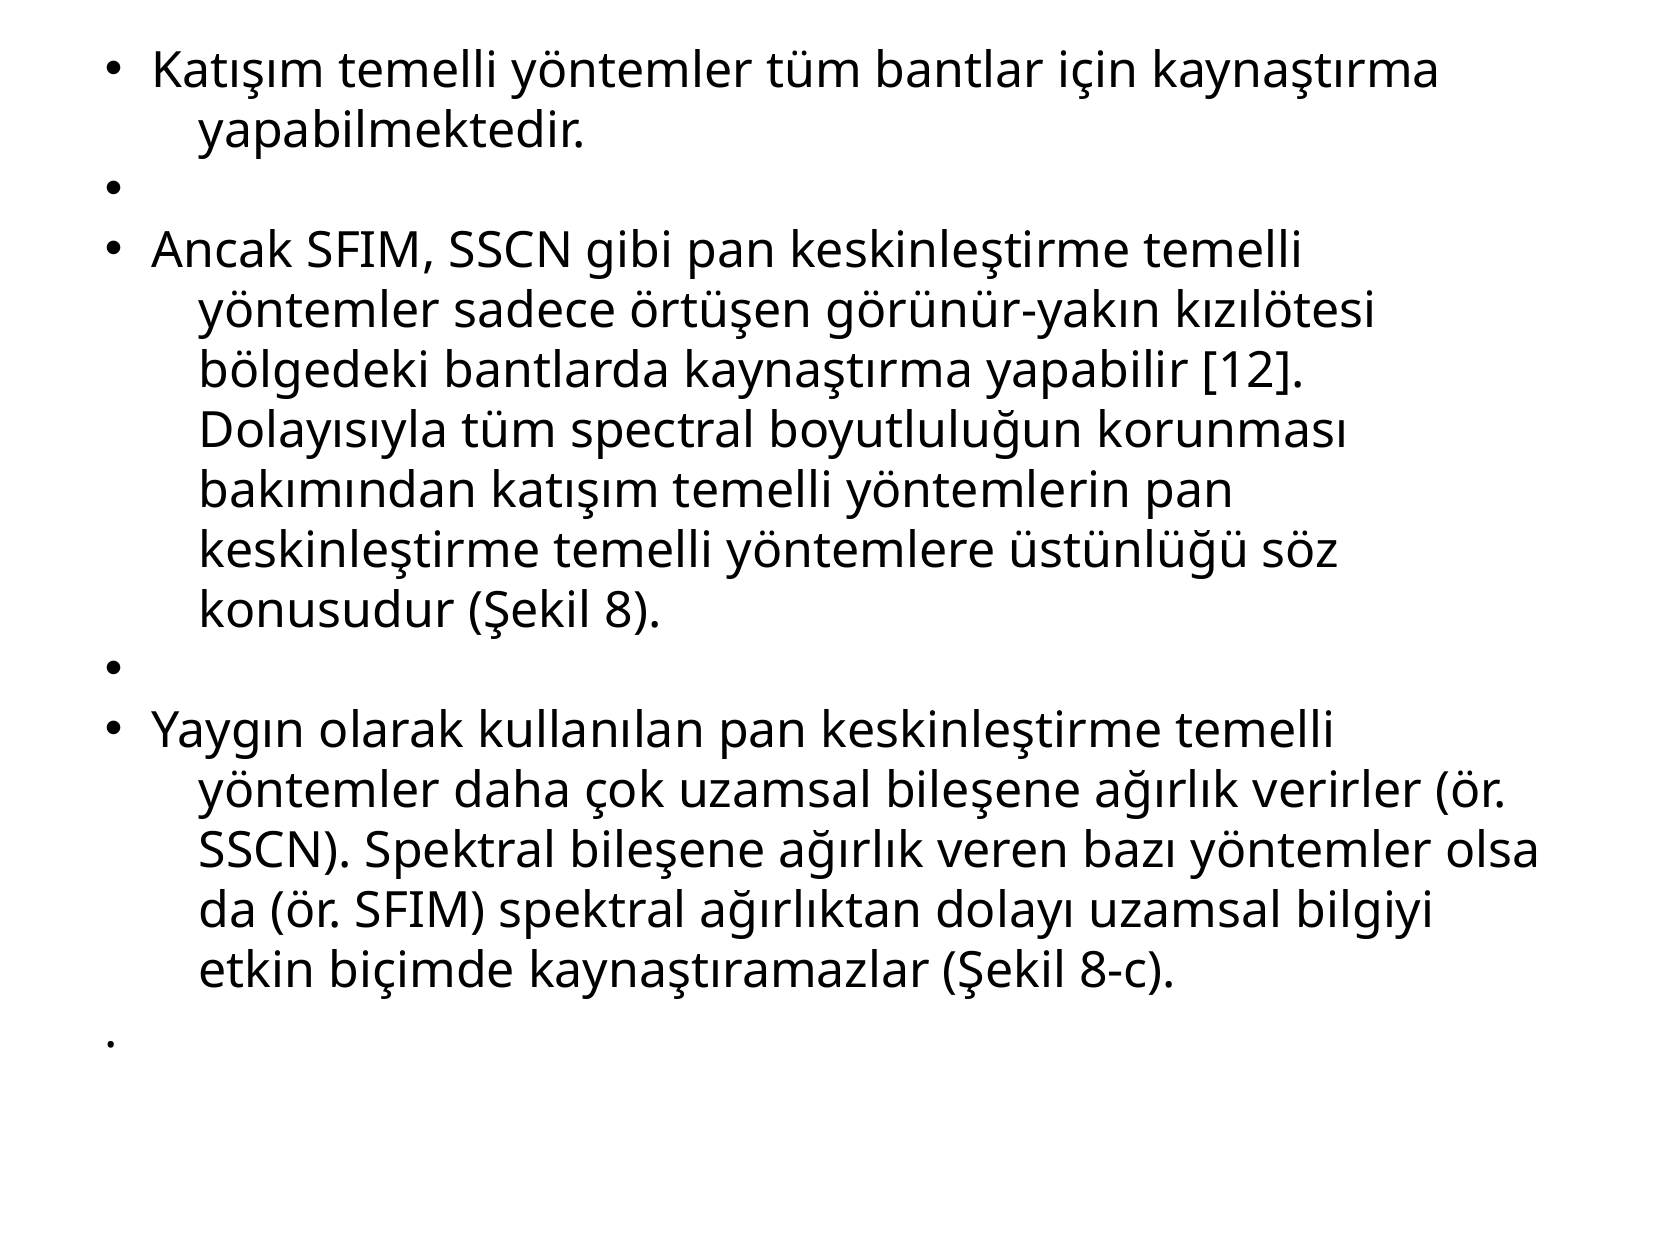

Katışım temelli yöntemler tüm bantlar için kaynaştırma yapabilmektedir.
Ancak SFIM, SSCN gibi pan keskinleştirme temelli yöntemler sadece örtüşen görünür-yakın kızılötesi bölgedeki bantlarda kaynaştırma yapabilir [12]. Dolayısıyla tüm spectral boyutluluğun korunması bakımından katışım temelli yöntemlerin pan keskinleştirme temelli yöntemlere üstünlüğü söz konusudur (Şekil 8).
Yaygın olarak kullanılan pan keskinleştirme temelli yöntemler daha çok uzamsal bileşene ağırlık verirler (ör. SSCN). Spektral bileşene ağırlık veren bazı yöntemler olsa da (ör. SFIM) spektral ağırlıktan dolayı uzamsal bilgiyi etkin biçimde kaynaştıramazlar (Şekil 8-c).
.